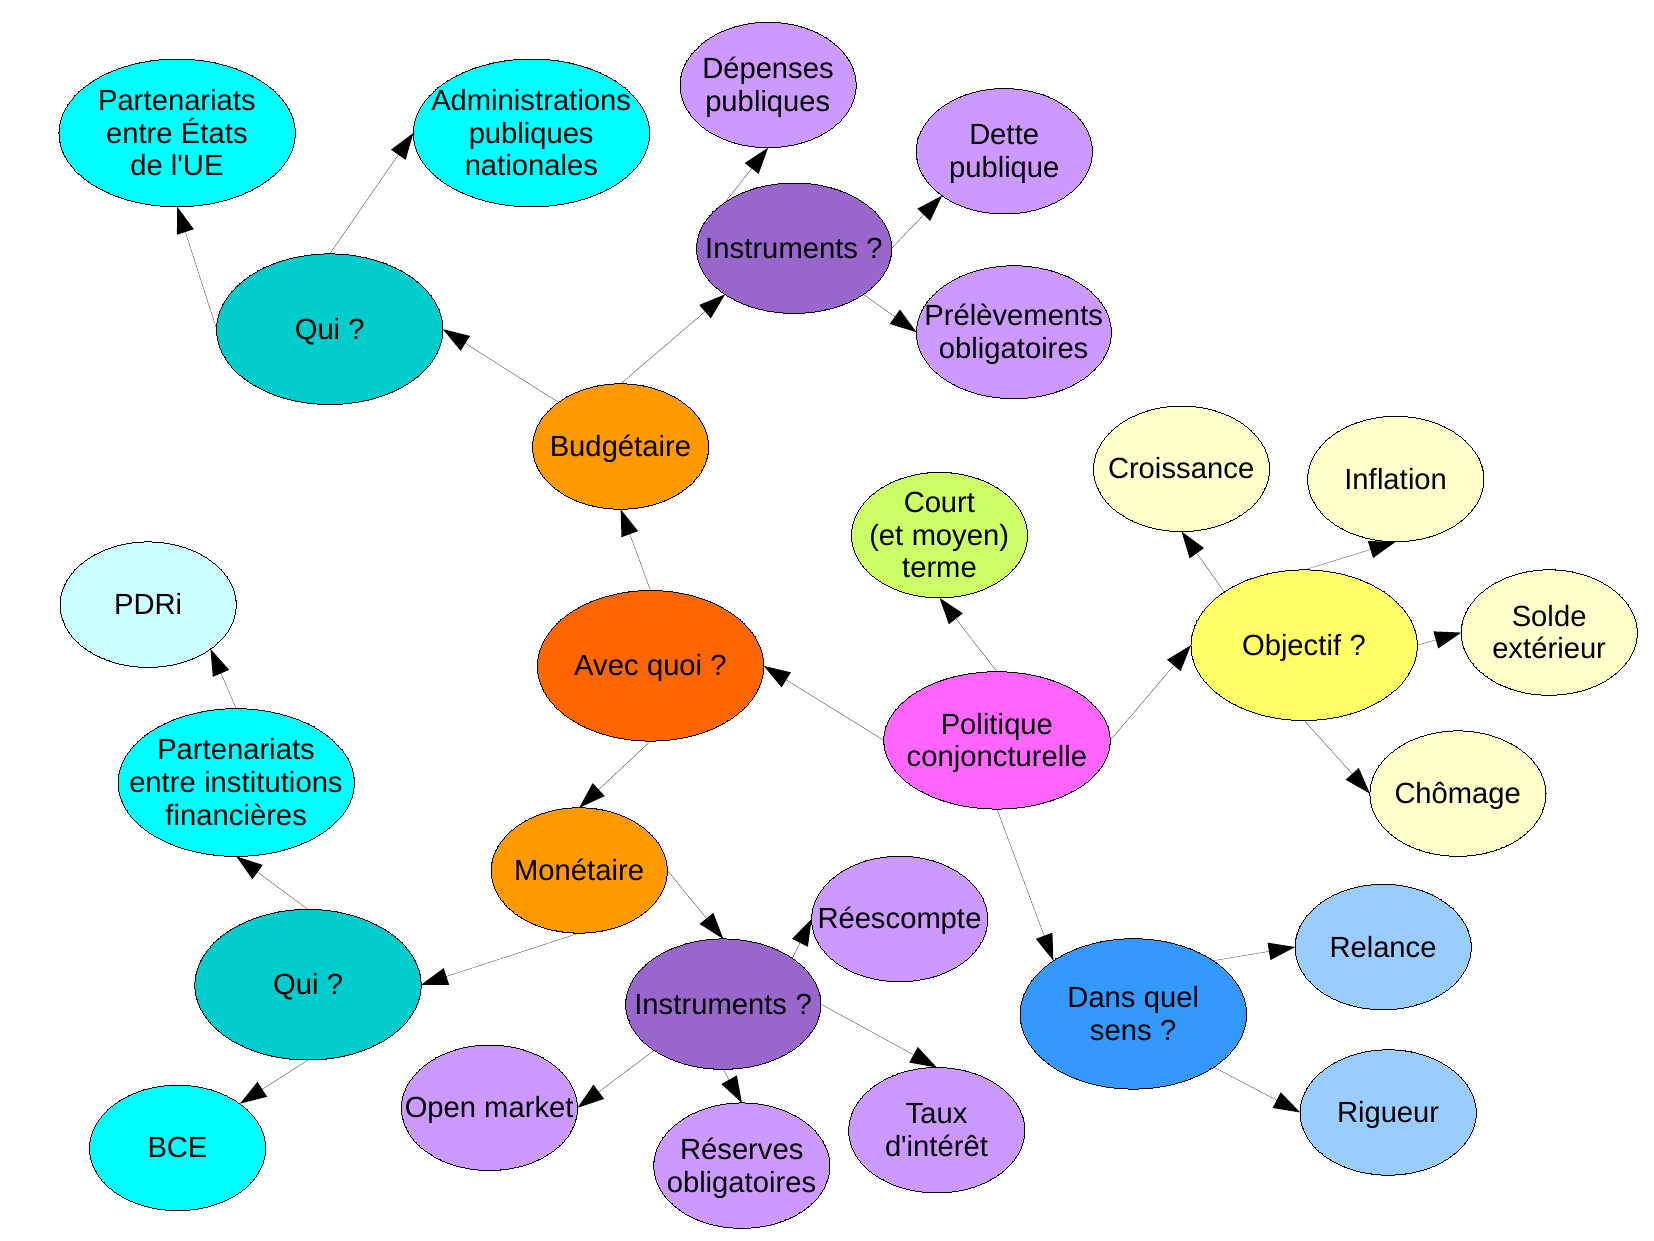

Dépenses
publiques
Partenariats
entre États
de l'UE
Administrations
publiques
nationales
Dette
publique
Instruments ?
Qui ?
Prélèvements
obligatoires
Budgétaire
Croissance
Inflation
Court
(et moyen)
terme
PDRi
Solde
extérieur
Objectif ?
Avec quoi ?
Politique
conjoncturelle
Partenariats
entre institutions
financières
Chômage
Monétaire
Réescompte
Relance
Qui ?
Dans quel
sens ?
Instruments ?
Open market
Rigueur
Taux
d'intérêt
BCE
Réserves
obligatoires